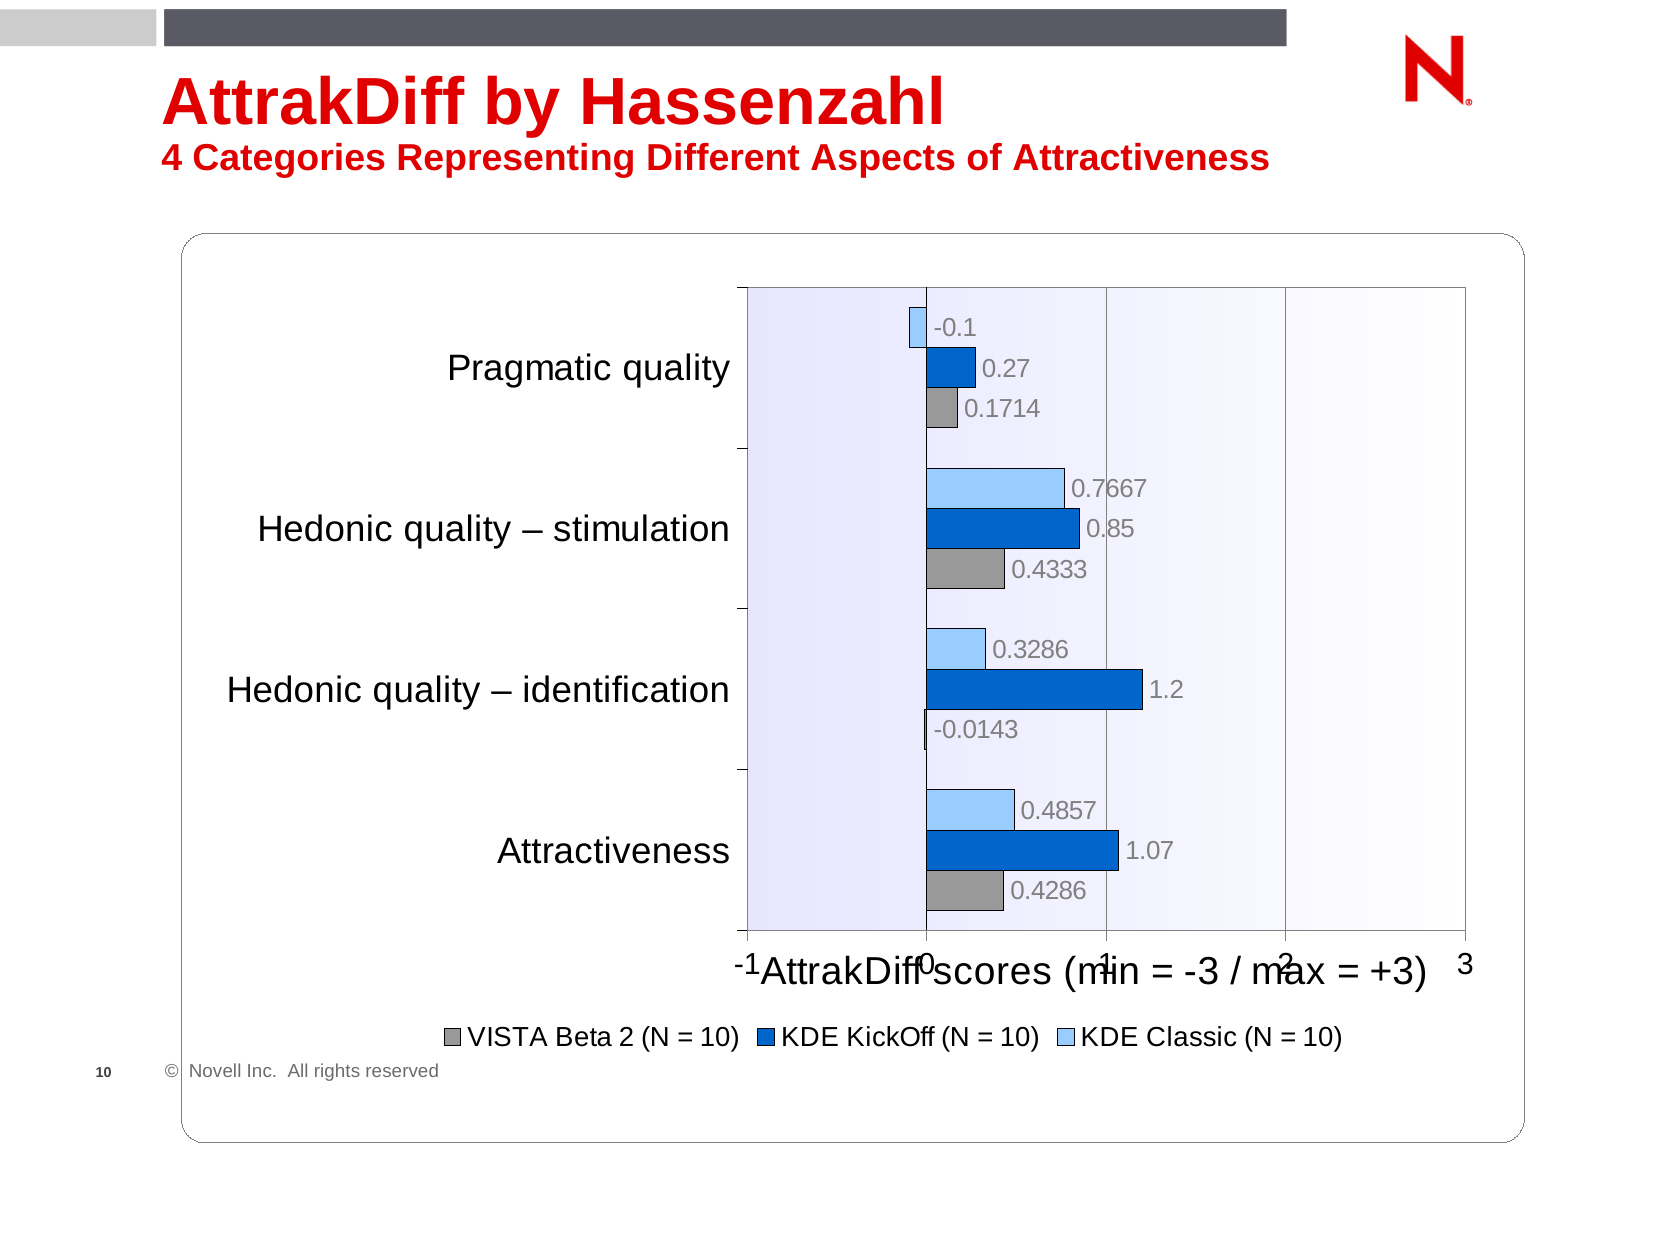

# AttrakDiff by Hassenzahl 4 Categories Representing Different Aspects of Attractiveness
### Chart
| Category | KDE Classic (N = 10) | KDE KickOff (N = 10) | VISTA Beta 2 (N = 10) |
|---|---|---|---|
| Pragmatic quality | -0.1 | 0.27 | 0.1714 |
| Hedonic quality – stimulation | 0.7667 | 0.85 | 0.4333 |
| Hedonic quality – identification | 0.3286 | 1.2 | -0.0143 |
| Attractiveness | 0.4857 | 1.07 | 0.4286 |